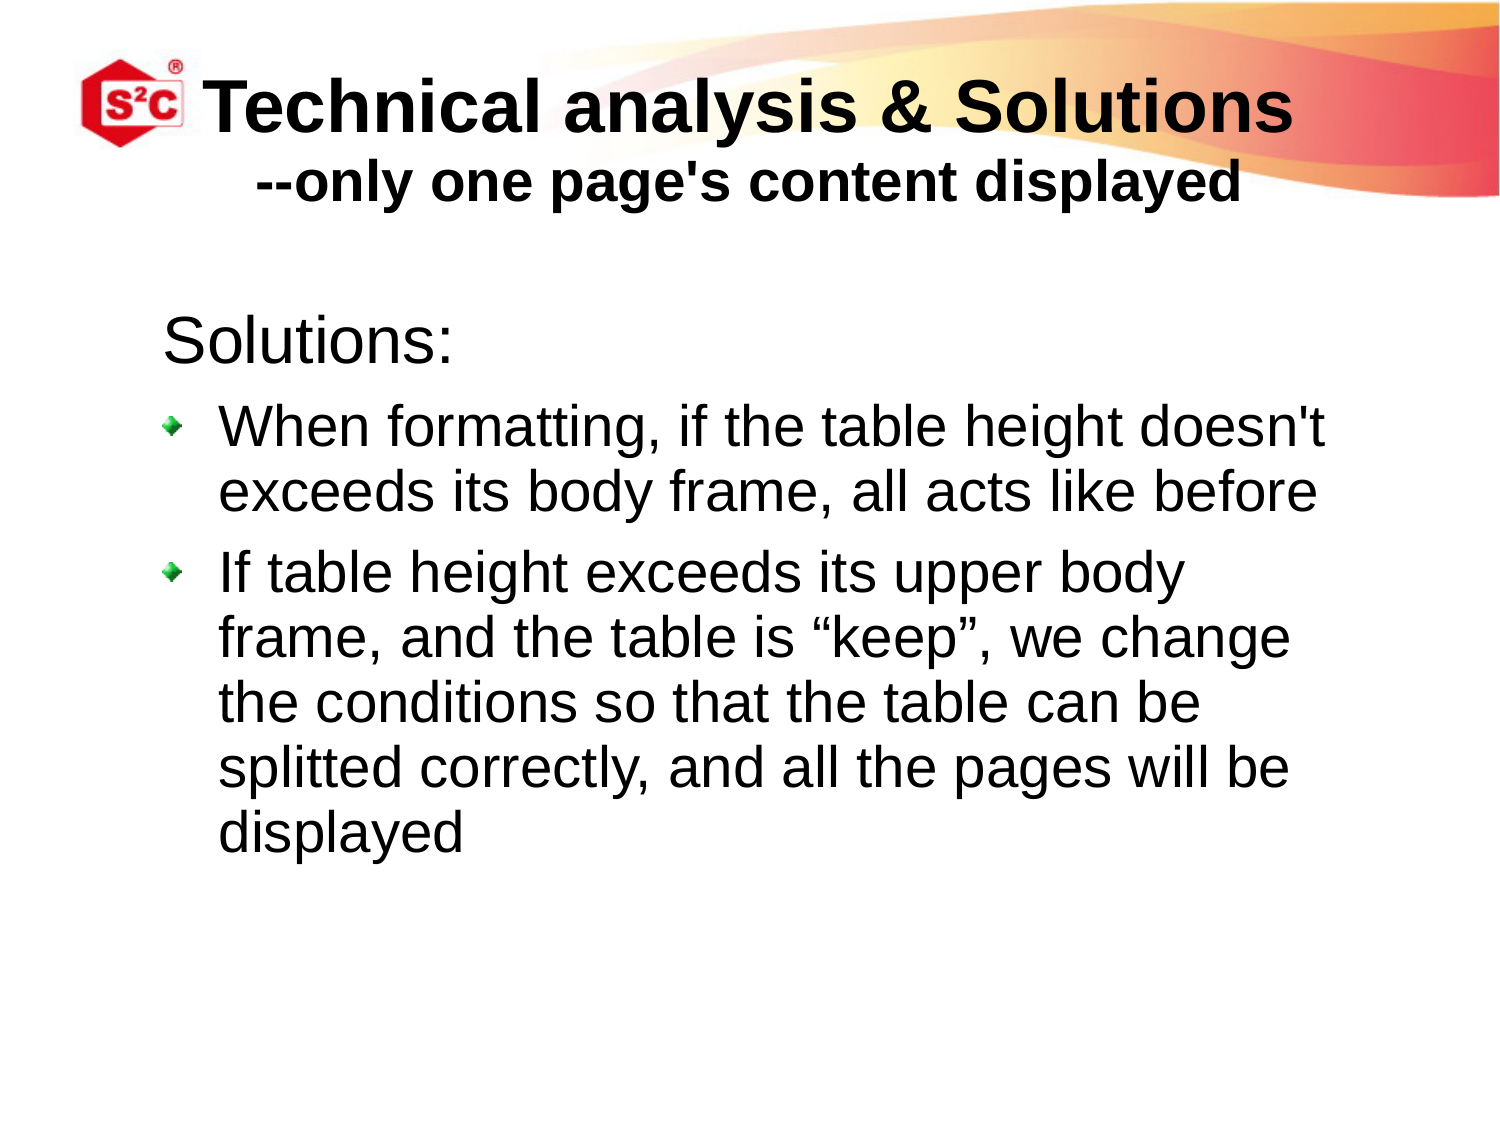

# Technical analysis & Solutions --only one page's content displayed
Solutions:
When formatting, if the table height doesn't exceeds its body frame, all acts like before
If table height exceeds its upper body frame, and the table is “keep”, we change the conditions so that the table can be splitted correctly, and all the pages will be displayed